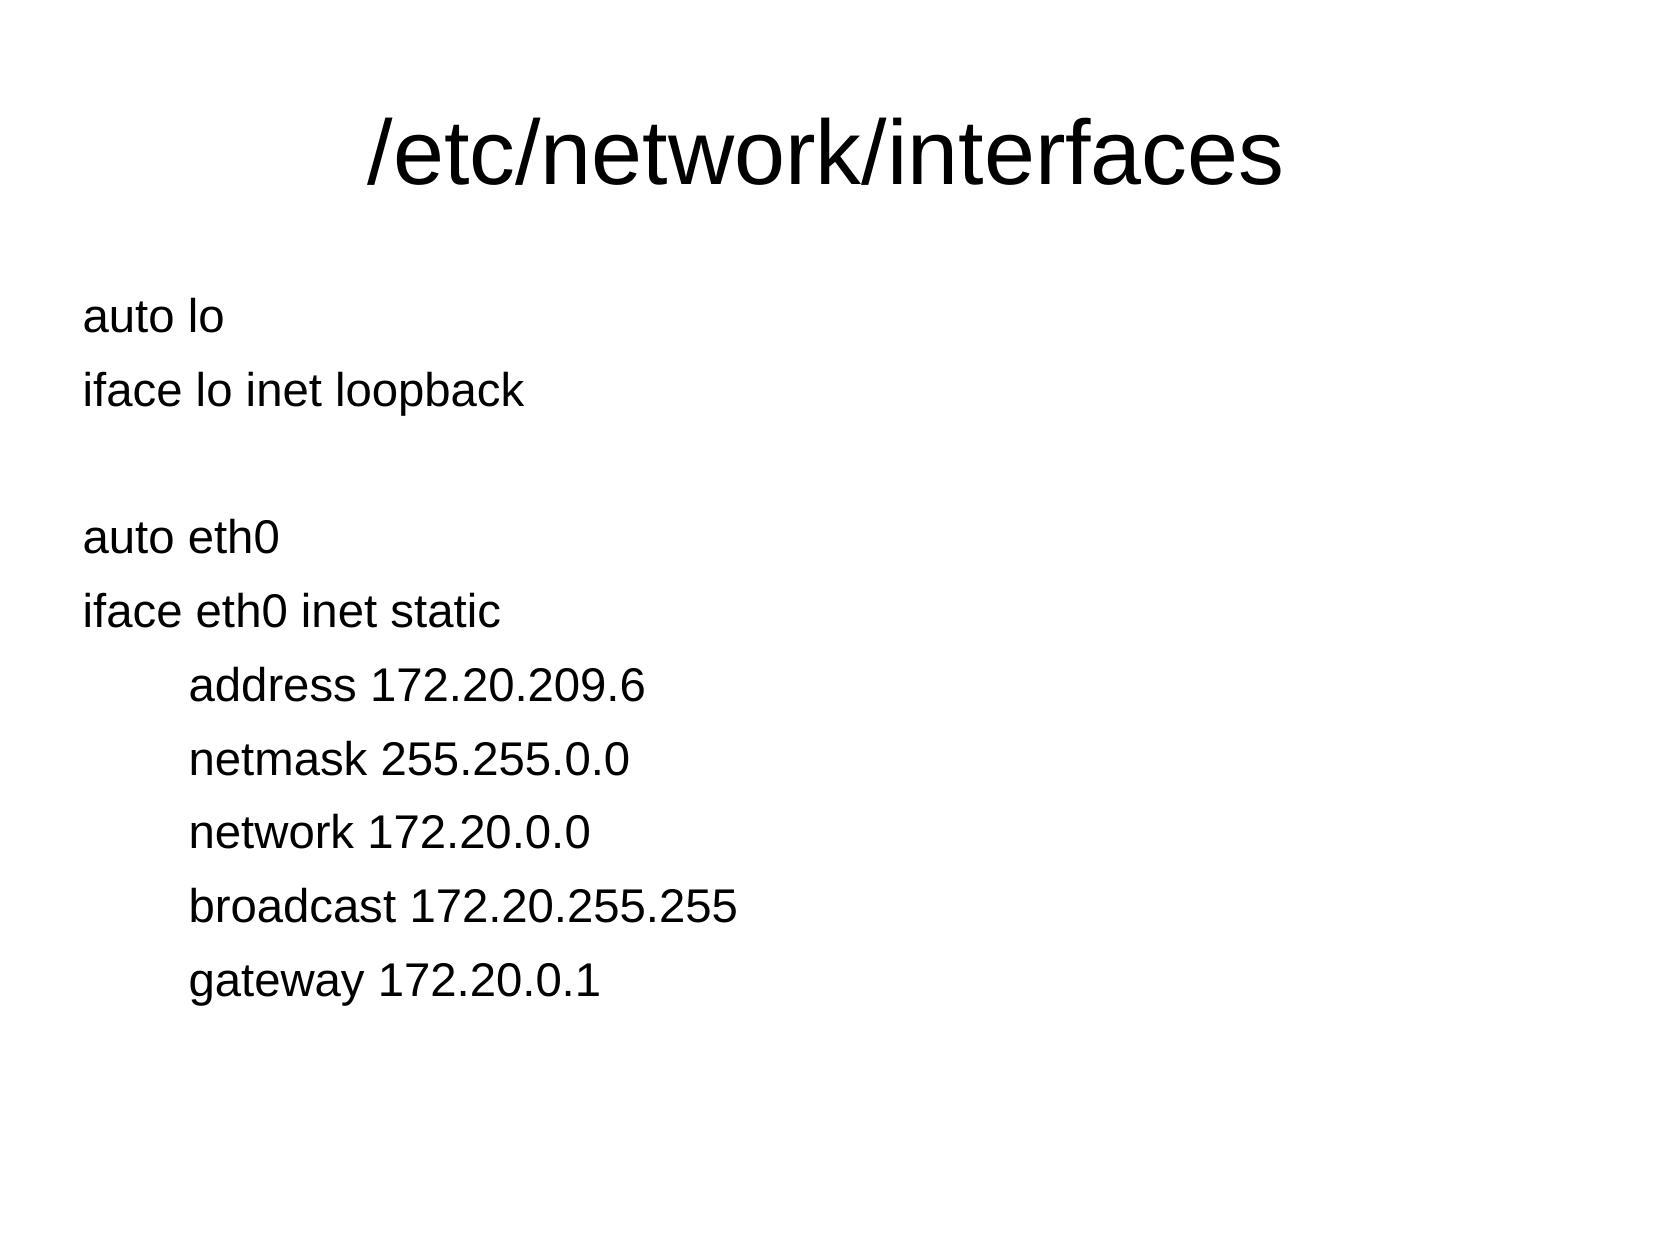

# /etc/network/interfaces
auto lo
iface lo inet loopback
auto eth0
iface eth0 inet static
 address 172.20.209.6
 netmask 255.255.0.0
 network 172.20.0.0
 broadcast 172.20.255.255
 gateway 172.20.0.1